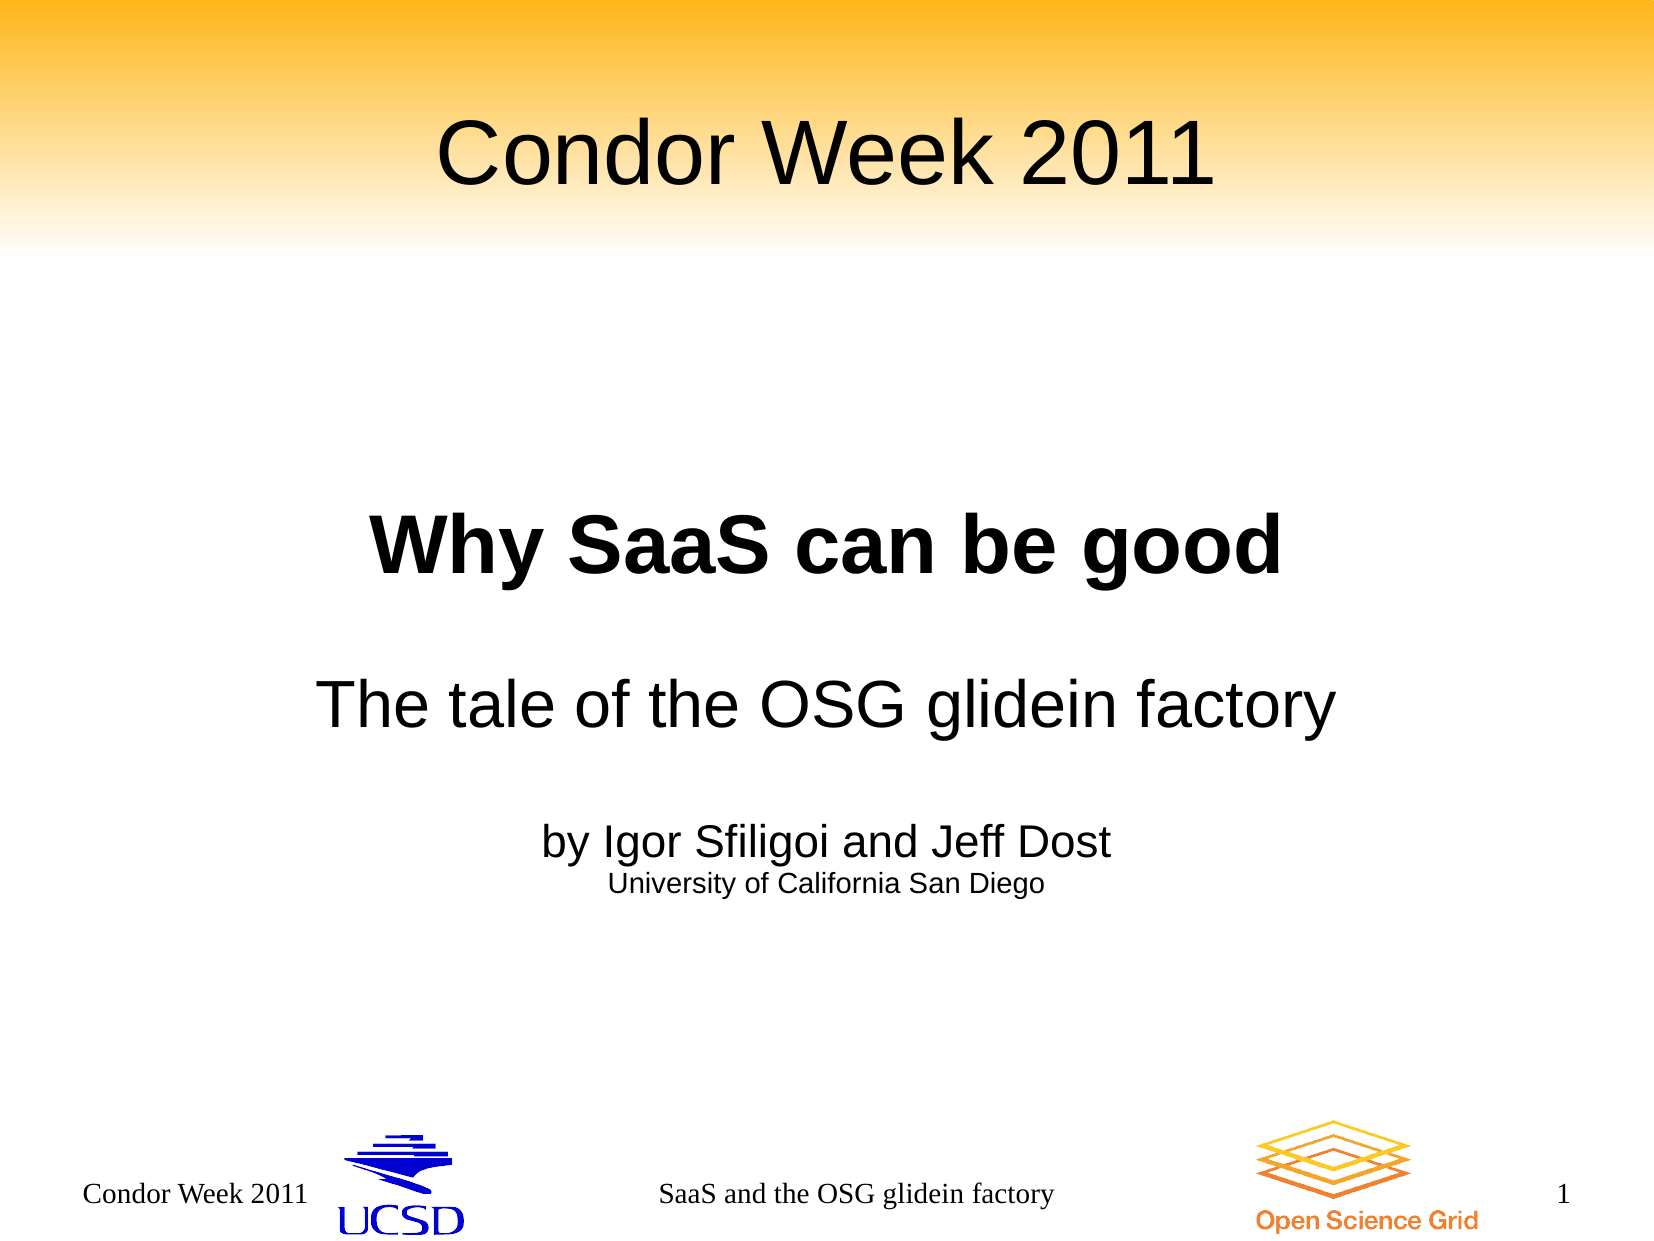

# Condor Week 2011
Why SaaS can be good
The tale of the OSG glidein factory
by Igor Sfiligoi and Jeff Dost
University of California San Diego
Condor Week 2011
SaaS and the OSG glidein factory
1